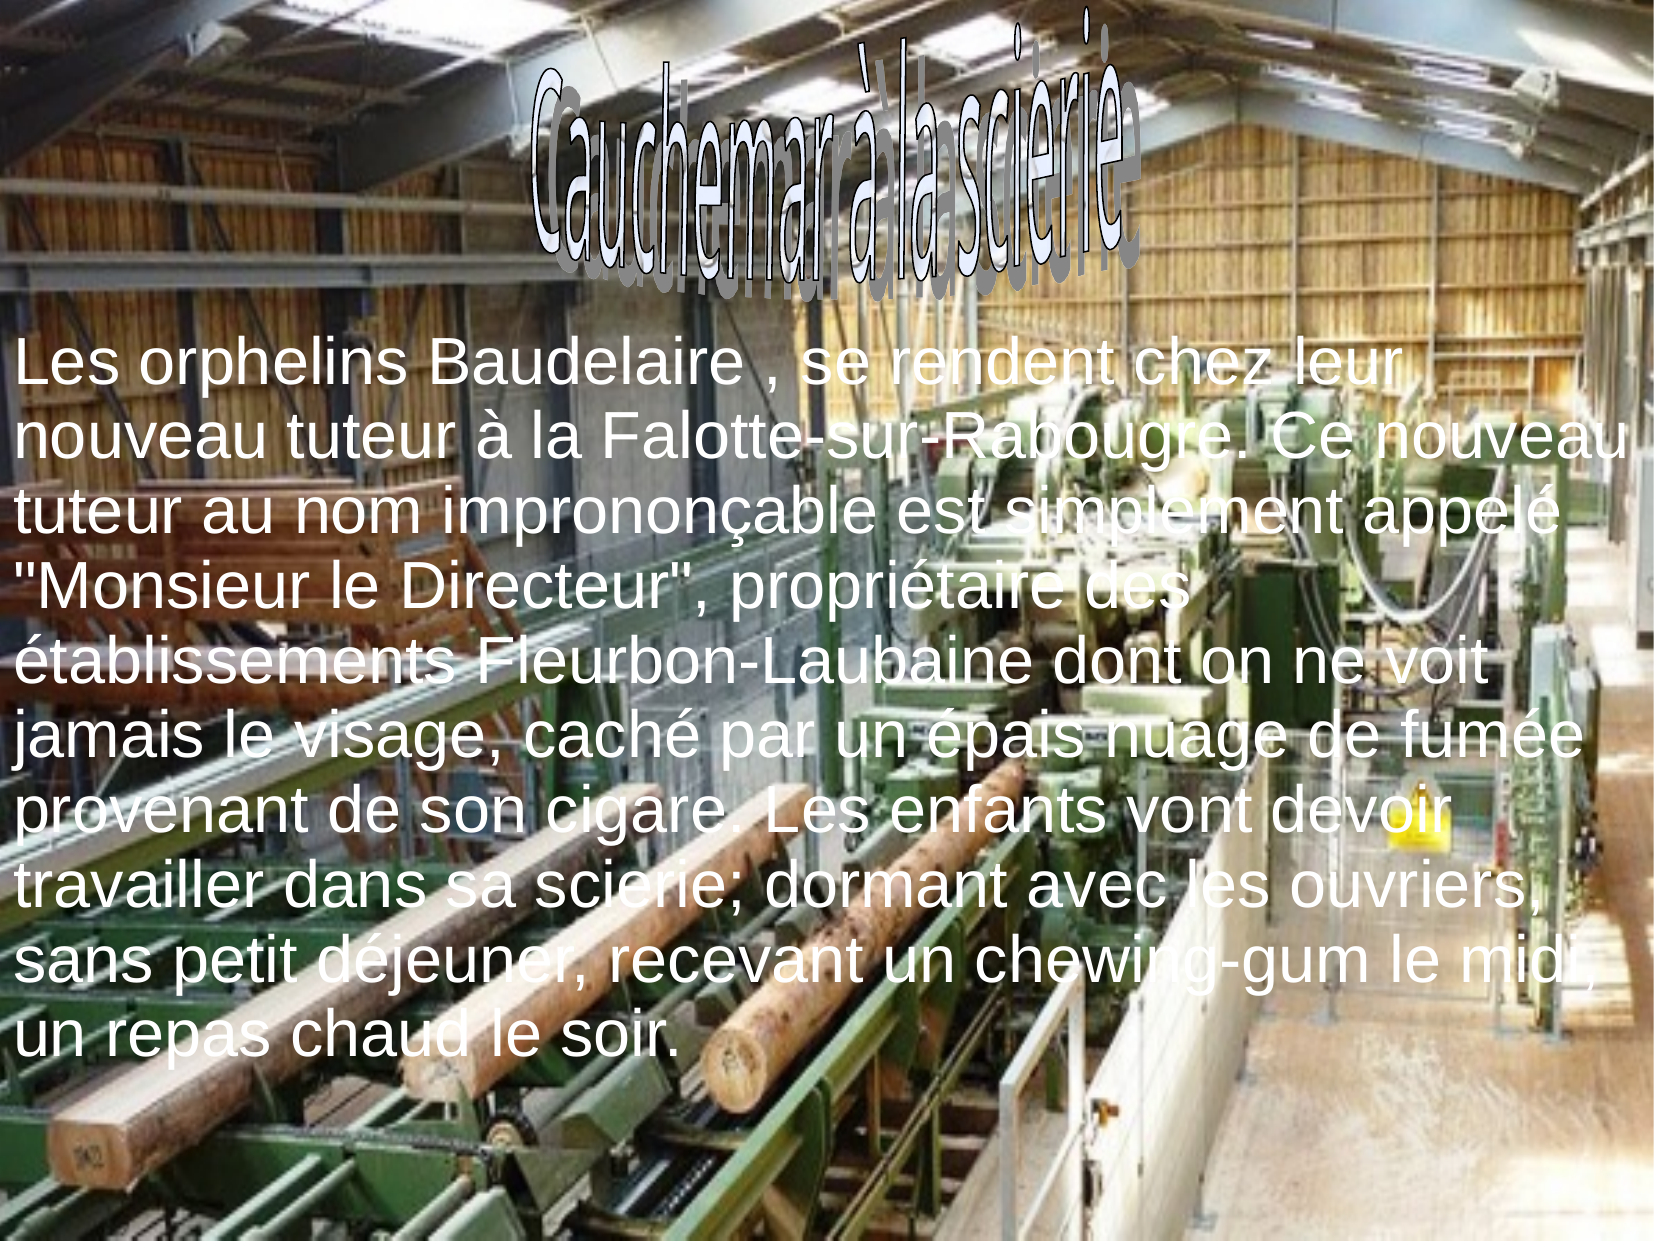

Cauchemar à la scierie
#
Les orphelins Baudelaire , se rendent chez leur nouveau tuteur à la Falotte-sur-Rabougre. Ce nouveau tuteur au nom imprononçable est simplement appelé "Monsieur le Directeur", propriétaire des établissements Fleurbon-Laubaine dont on ne voit jamais le visage, caché par un épais nuage de fumée provenant de son cigare. Les enfants vont devoir travailler dans sa scierie; dormant avec les ouvriers, sans petit déjeuner, recevant un chewing-gum le midi, un repas chaud le soir.